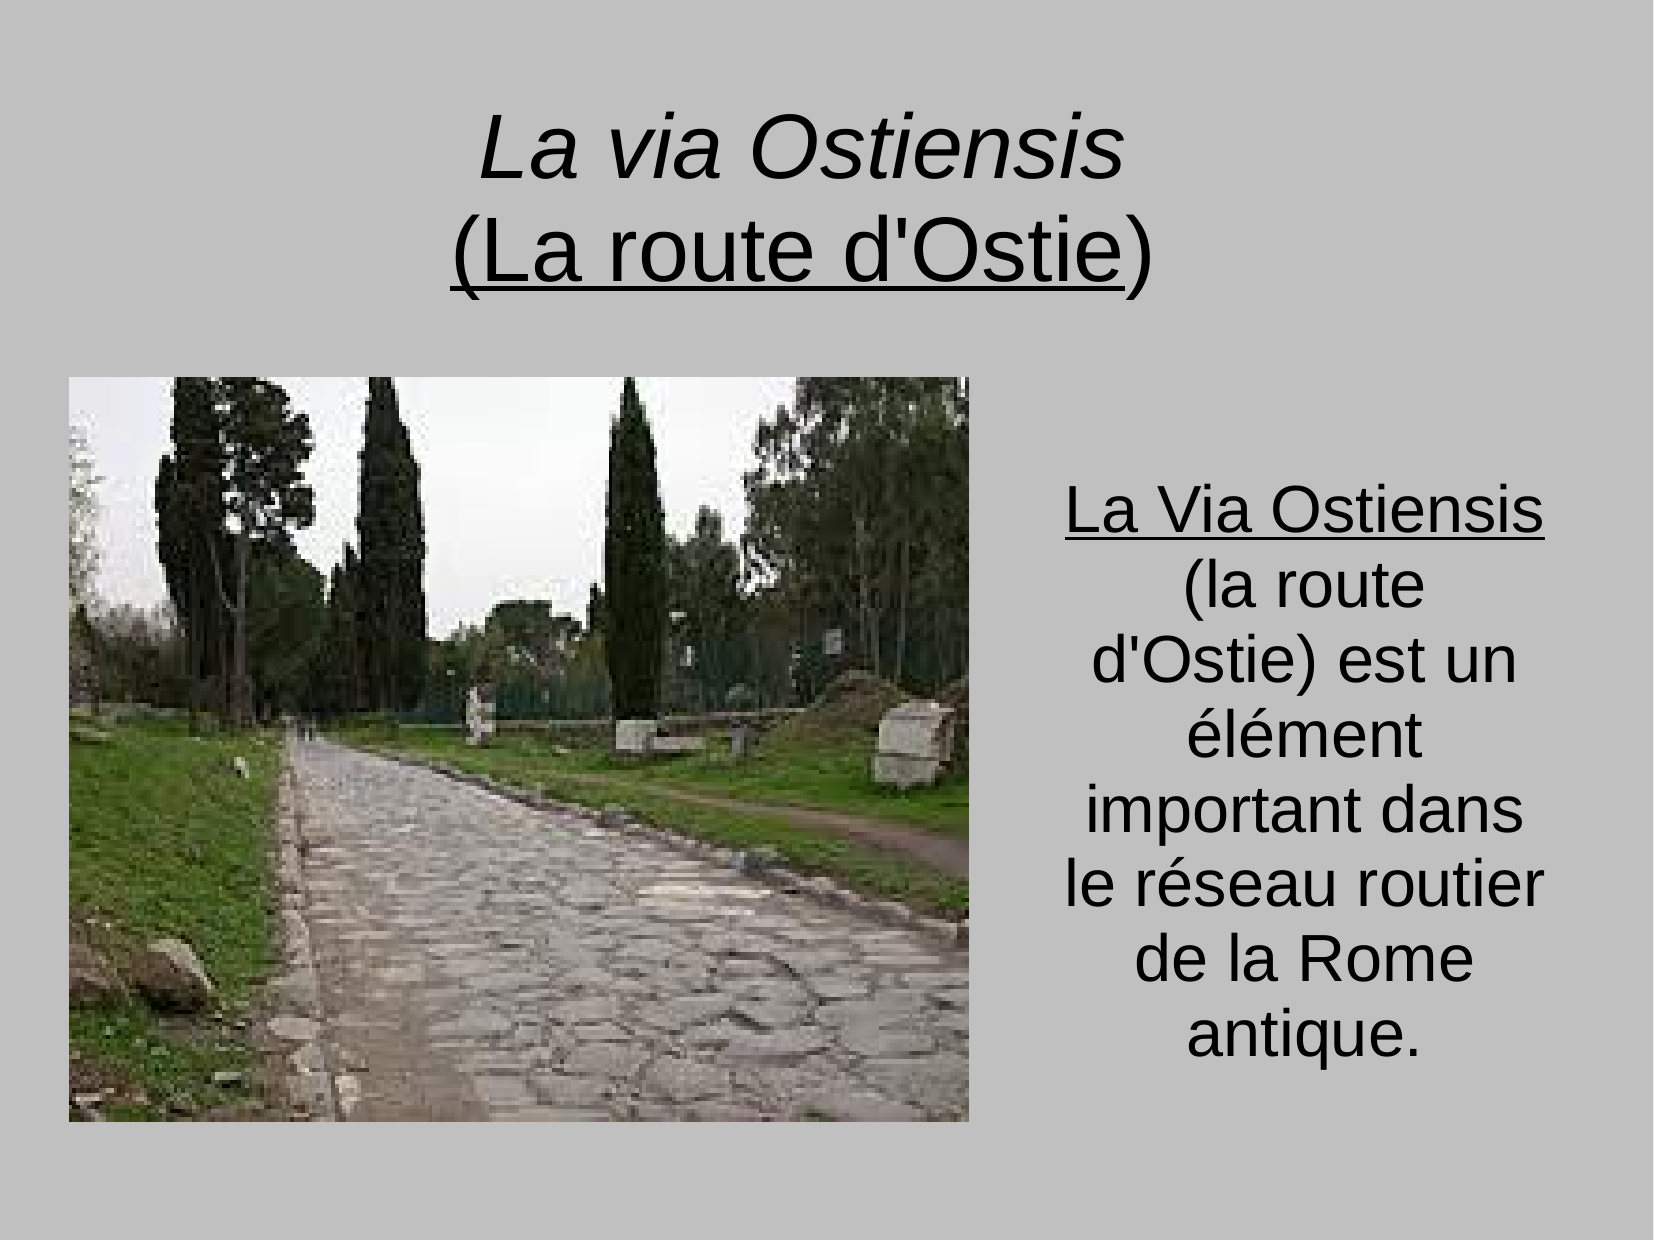

# La via Ostiensis (La route d'Ostie)
La Via Ostiensis (la route d'Ostie) est un élément important dans le réseau routier de la Rome antique.